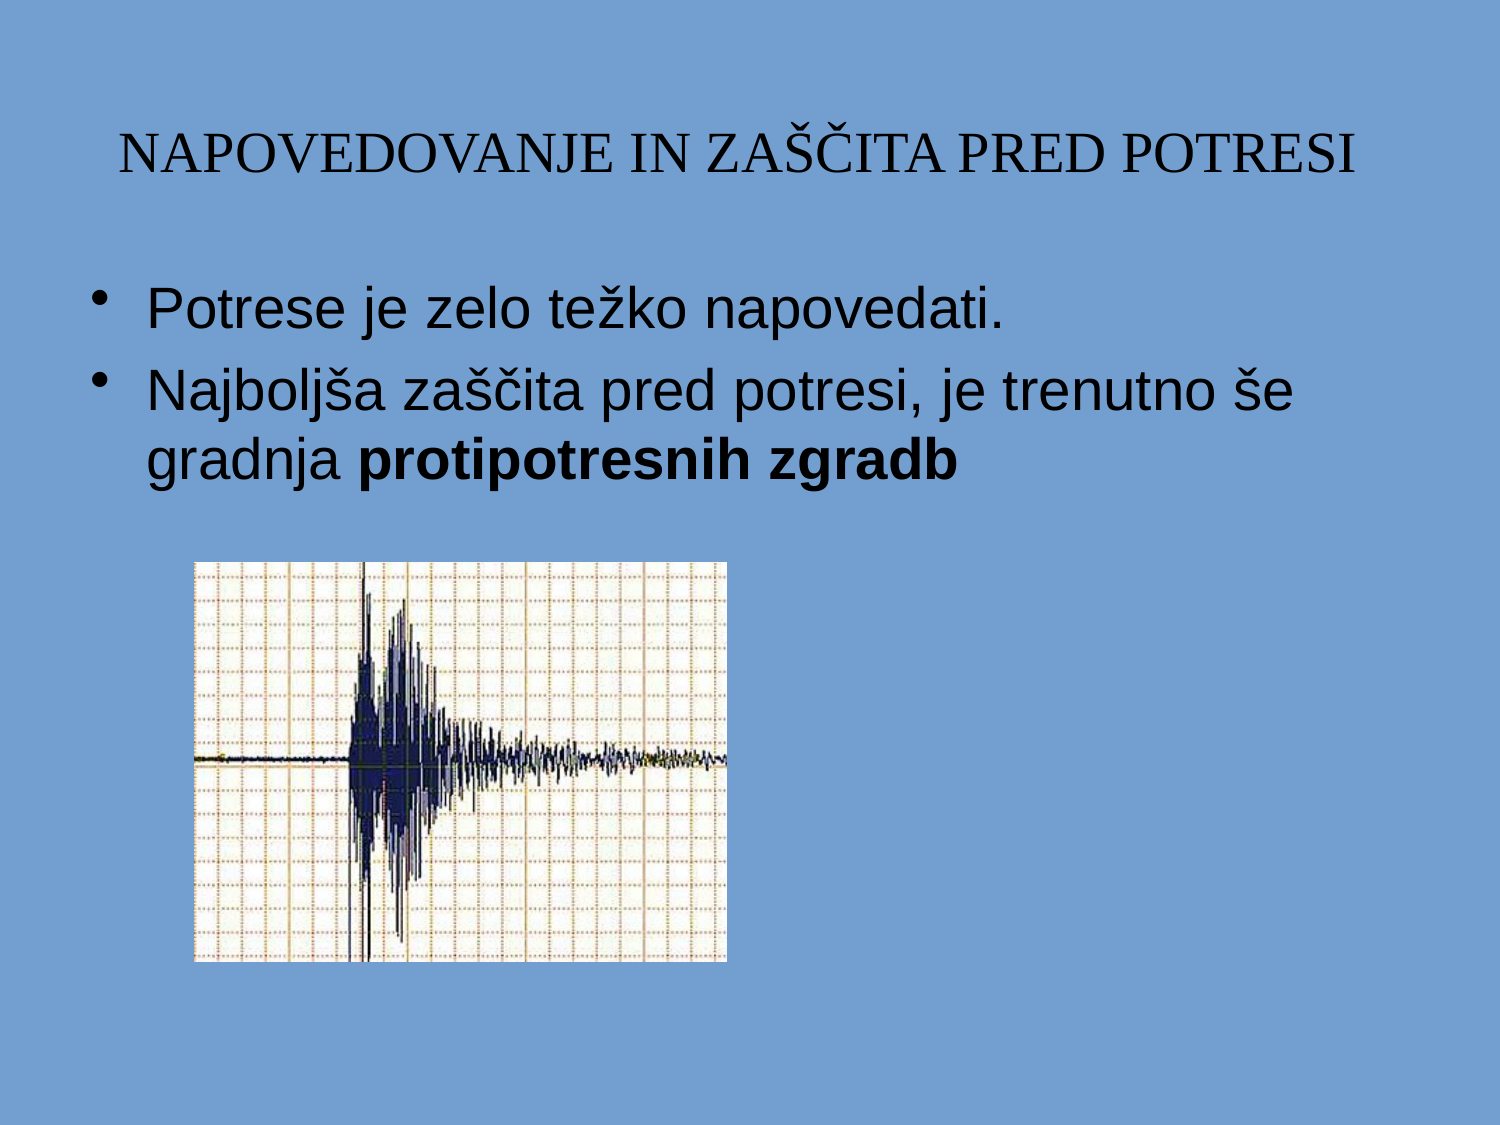

# NAPOVEDOVANJE IN ZAŠČITA PRED POTRESI
Potrese je zelo težko napovedati.
Najboljša zaščita pred potresi, je trenutno še gradnja protipotresnih zgradb